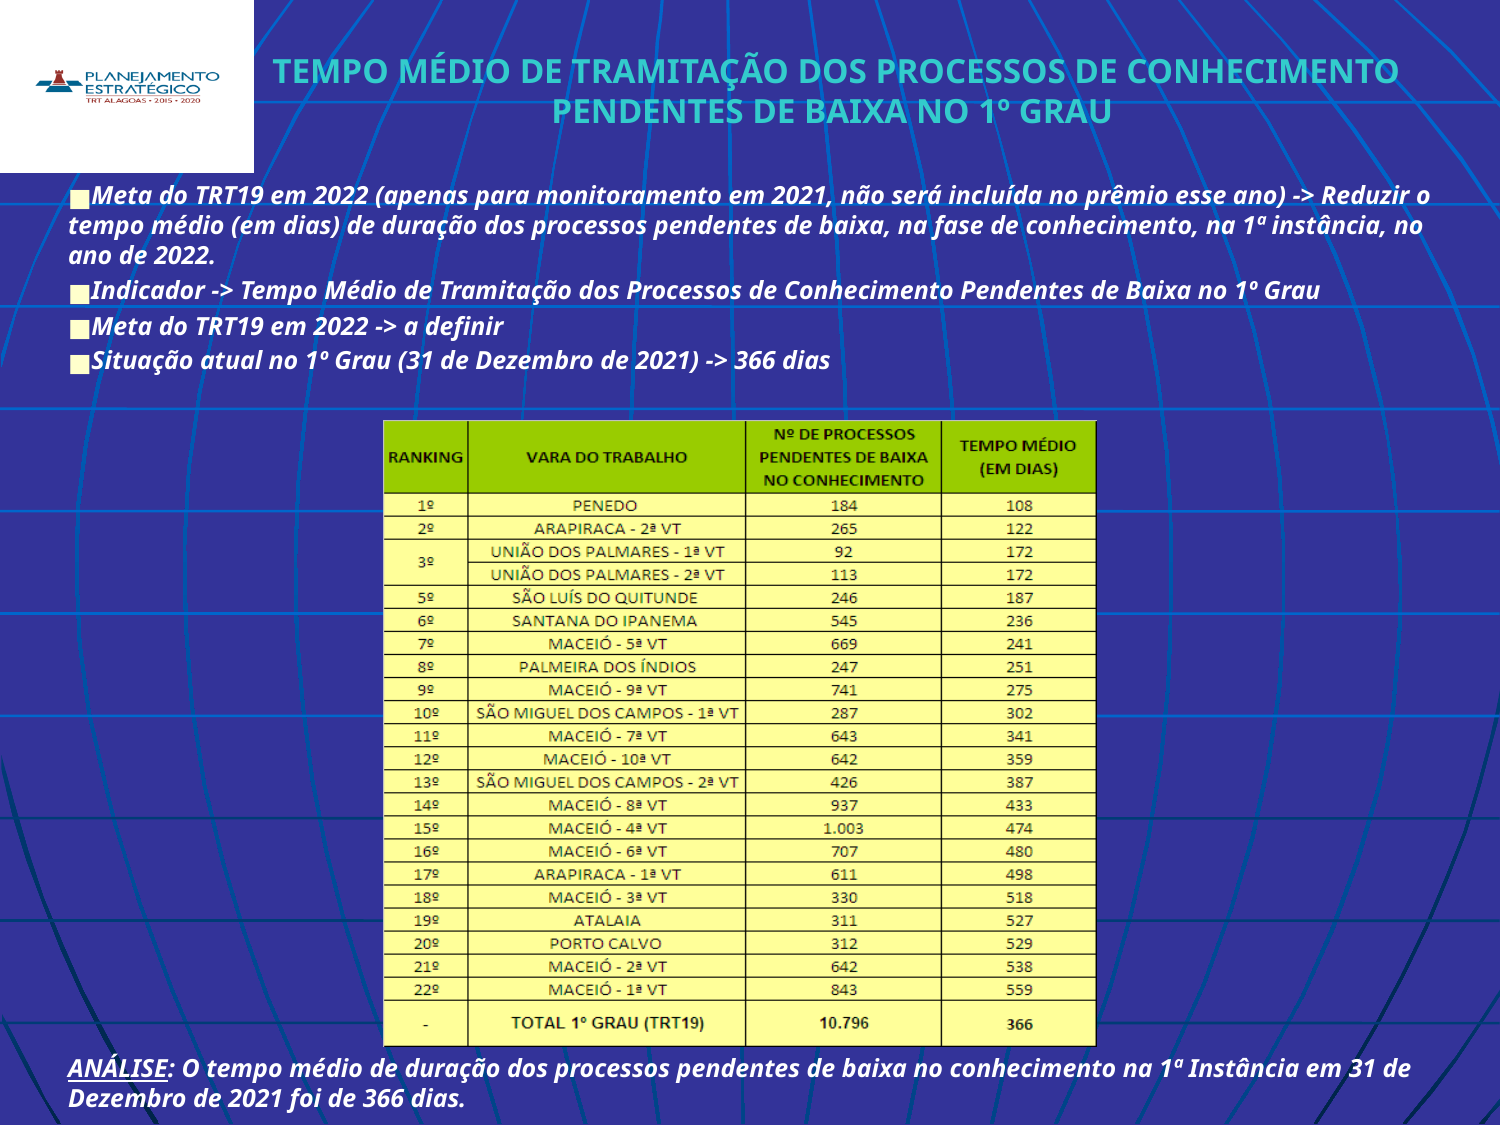

TEMPO MÉDIO DE TRAMITAÇÃO DOS PROCESSOS DE CONHECIMENTO PENDENTES DE BAIXA NO 1º GRAU
Meta do TRT19 em 2022 (apenas para monitoramento em 2021, não será incluída no prêmio esse ano) -> Reduzir o tempo médio (em dias) de duração dos processos pendentes de baixa, na fase de conhecimento, na 1ª instância, no ano de 2022.
Indicador -> Tempo Médio de Tramitação dos Processos de Conhecimento Pendentes de Baixa no 1º Grau
Meta do TRT19 em 2022 -> a definir
Situação atual no 1º Grau (31 de Dezembro de 2021) -> 366 dias
ANÁLISE: O tempo médio de duração dos processos pendentes de baixa no conhecimento na 1ª Instância em 31 de Dezembro de 2021 foi de 366 dias.